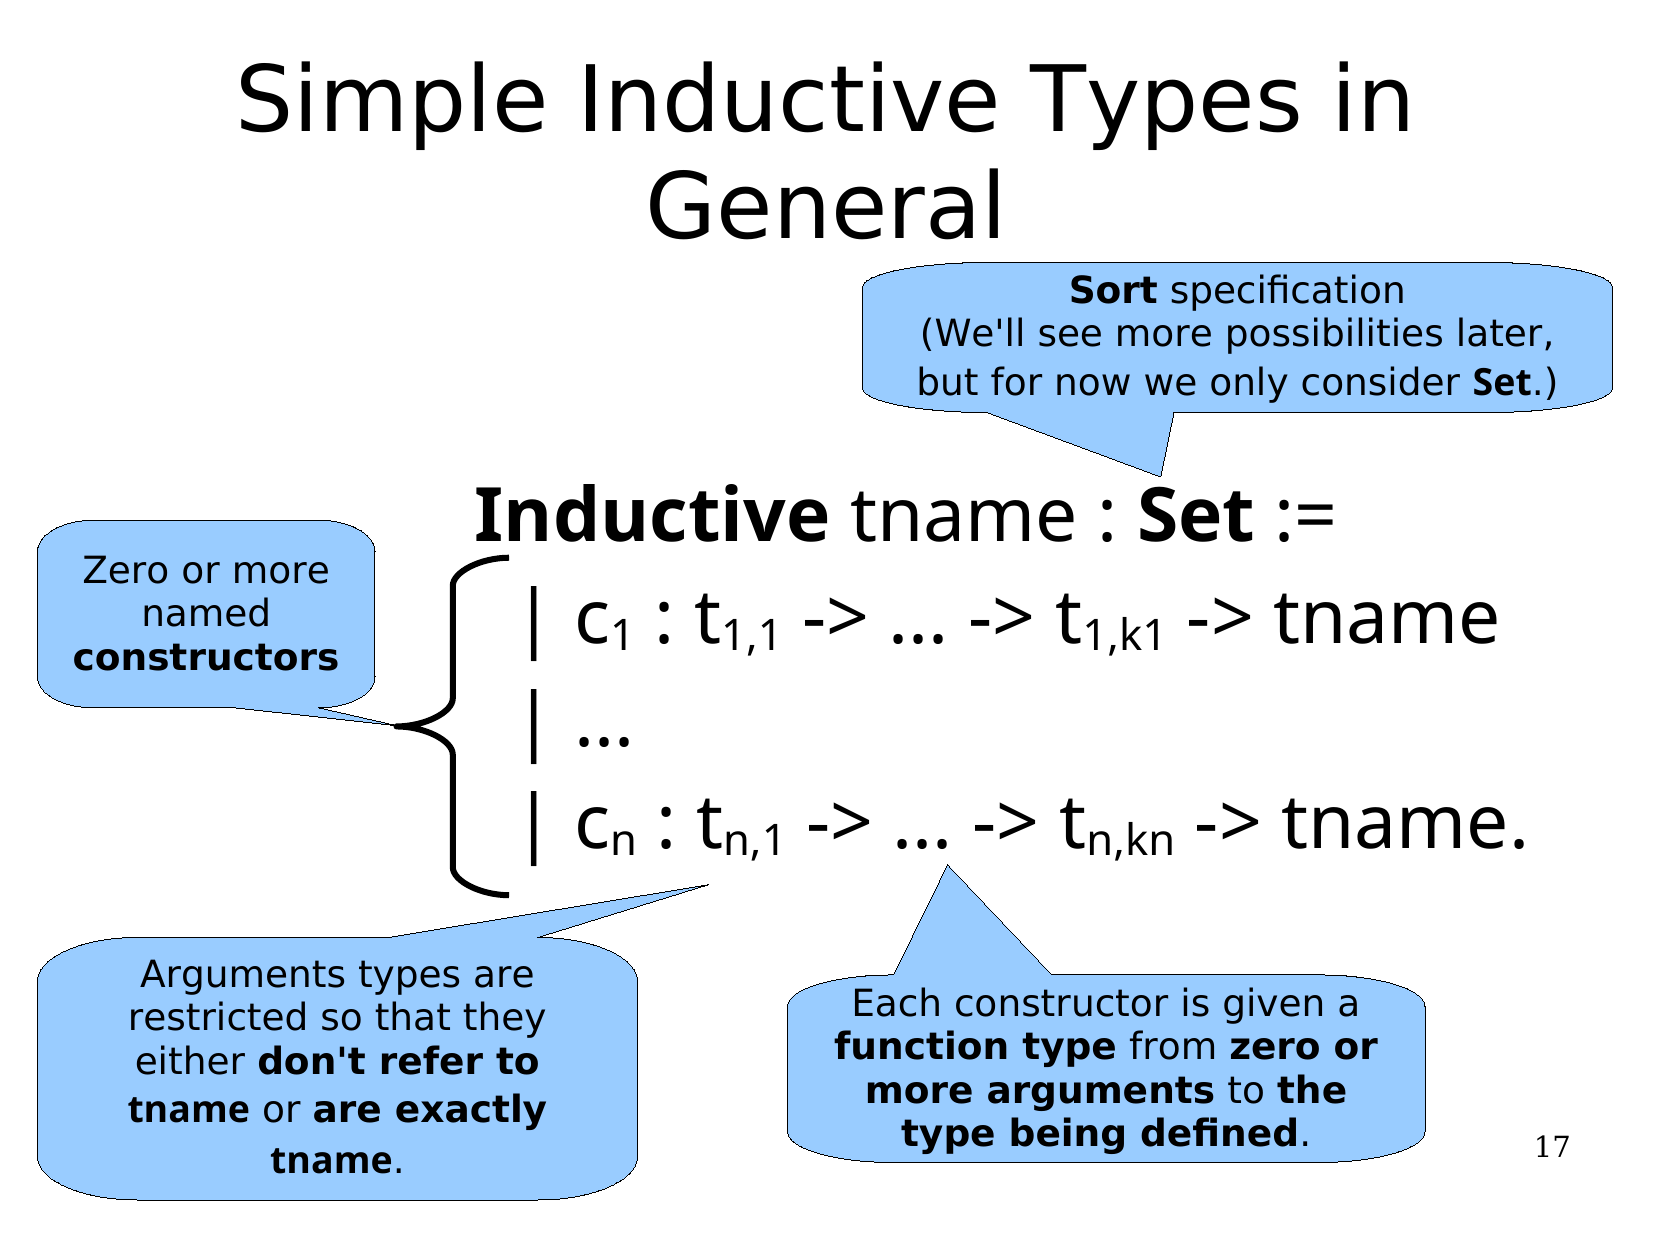

# Simple Inductive Types in General
Sort specification
(We'll see more possibilities later, but for now we only consider Set.)
Inductive tname : Set :=
 | c1 : t1,1 -> ... -> t1,k1 -> tname
 | ...
 | cn : tn,1 -> ... -> tn,kn -> tname.
Zero or more named constructors
Arguments types are restricted so that they either don't refer to tname or are exactly tname.
Each constructor is given a function type from zero or more arguments to the type being defined.
17